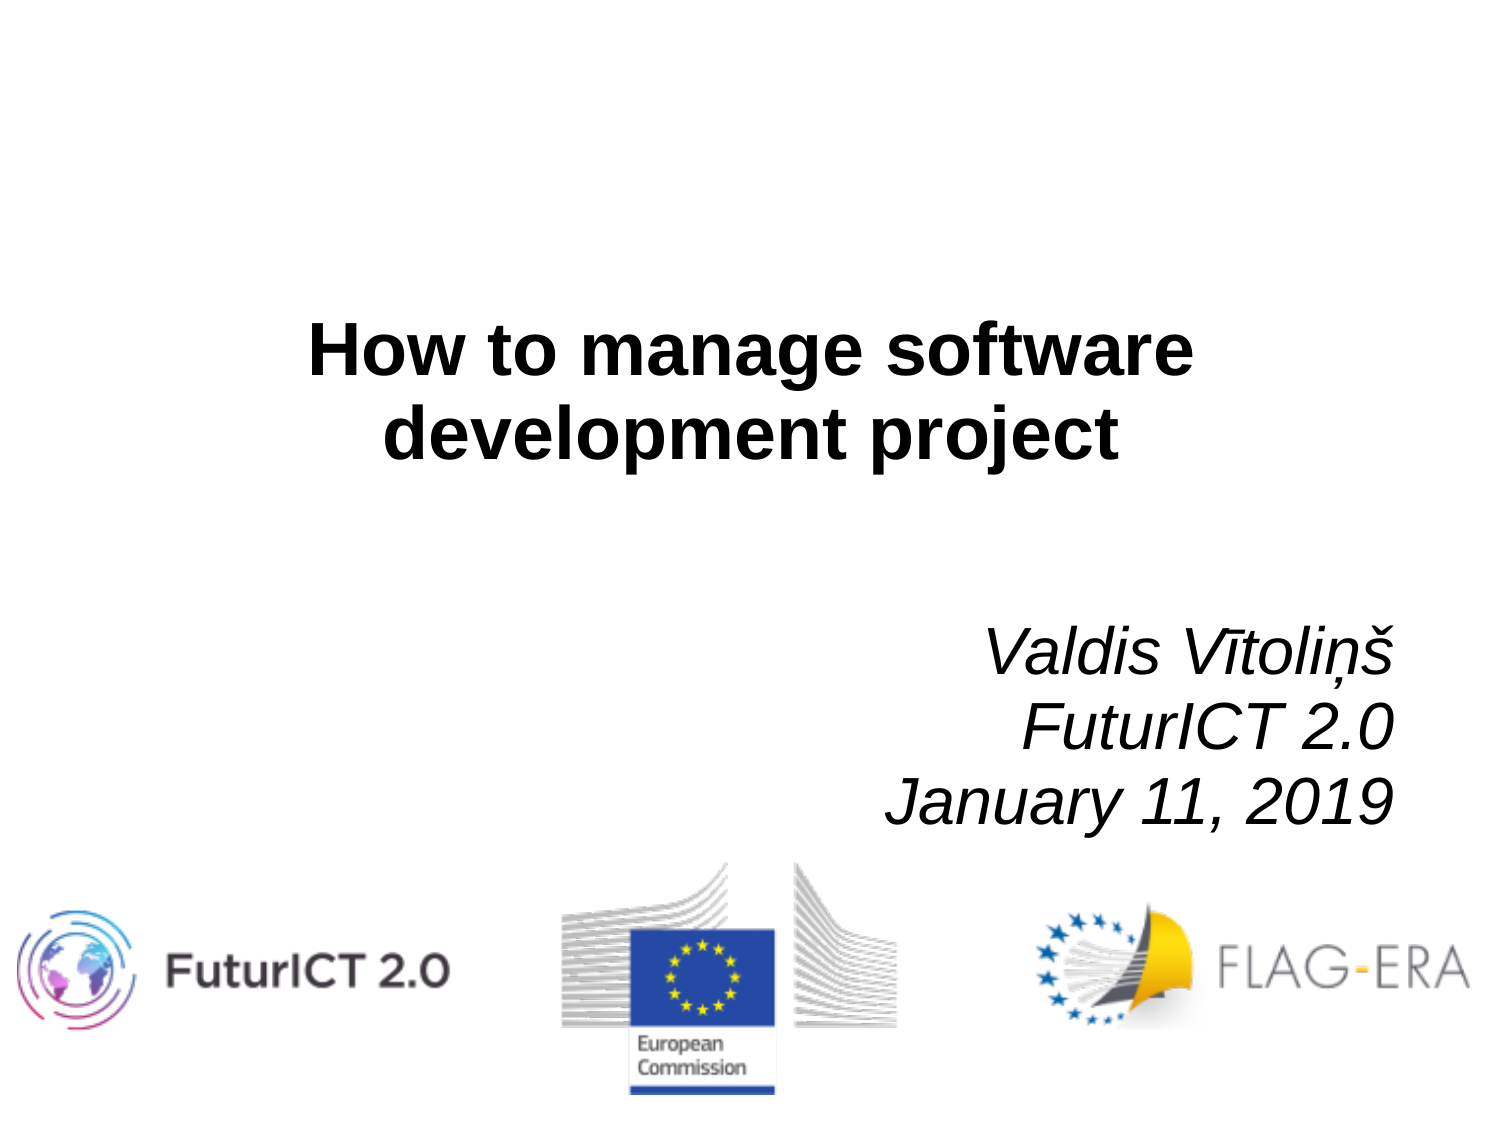

# How to manage software development project
Valdis Vītoliņš
FuturICT 2.0
January 11, 2019